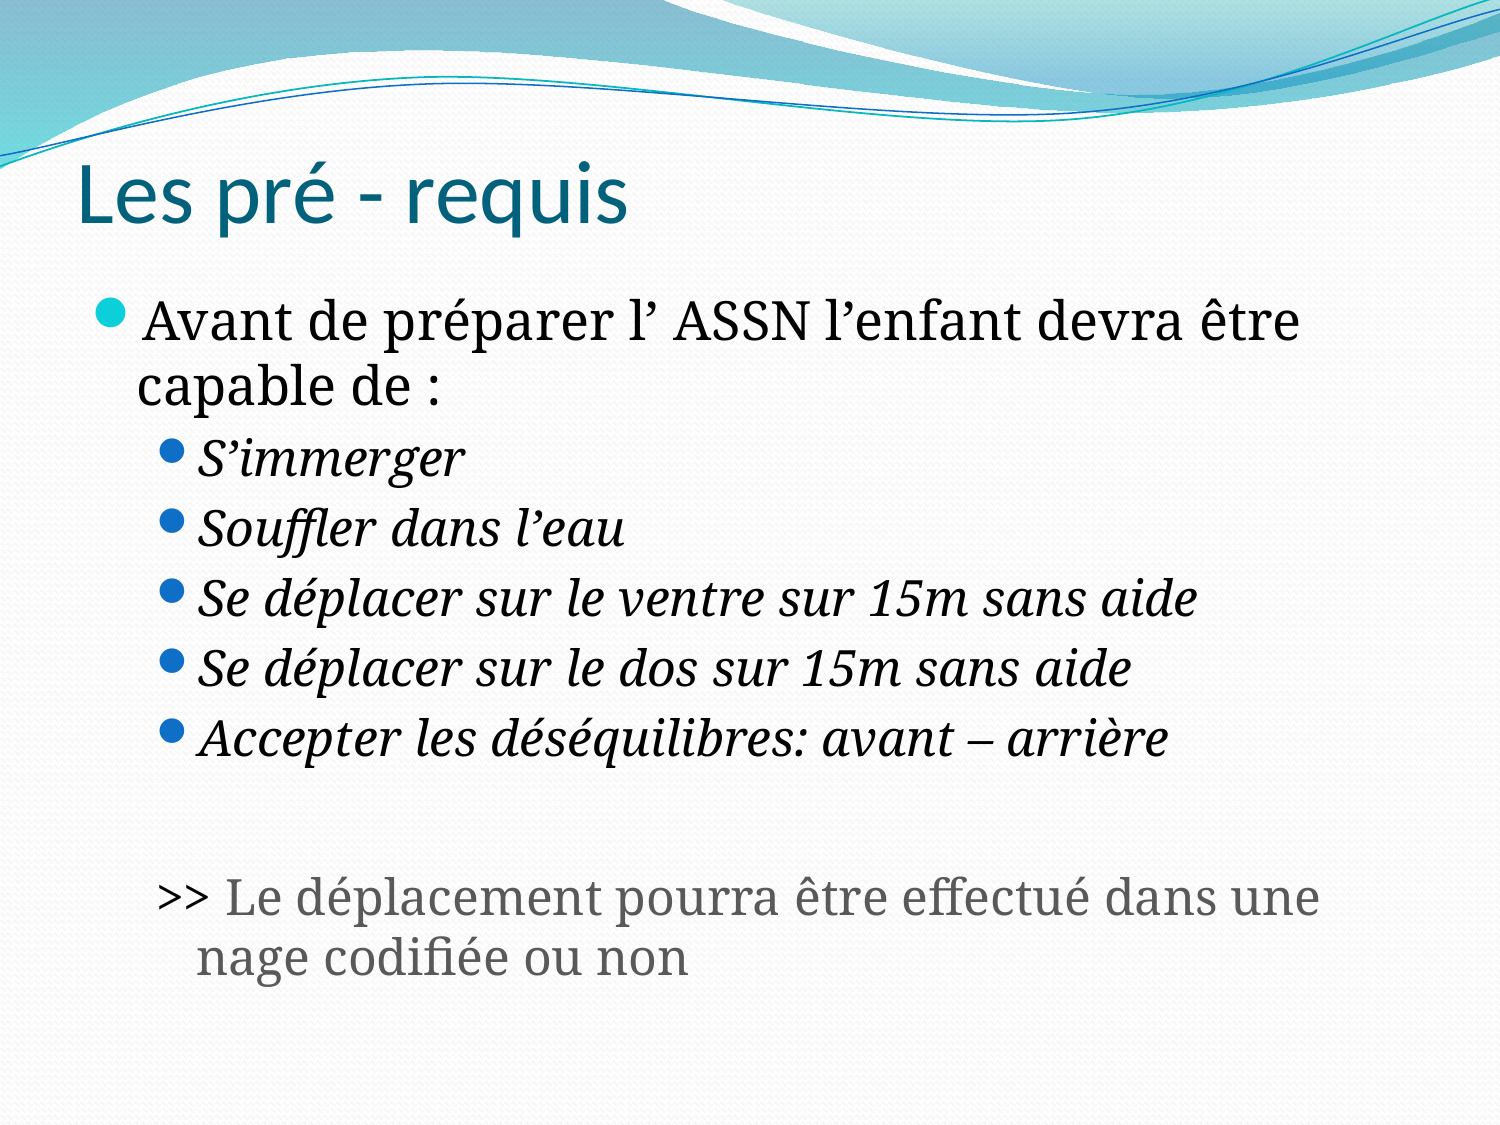

# Les pré - requis
Avant de préparer l’ ASSN l’enfant devra être capable de :
S’immerger
Souffler dans l’eau
Se déplacer sur le ventre sur 15m sans aide
Se déplacer sur le dos sur 15m sans aide
Accepter les déséquilibres: avant – arrière
>> Le déplacement pourra être effectué dans une nage codifiée ou non